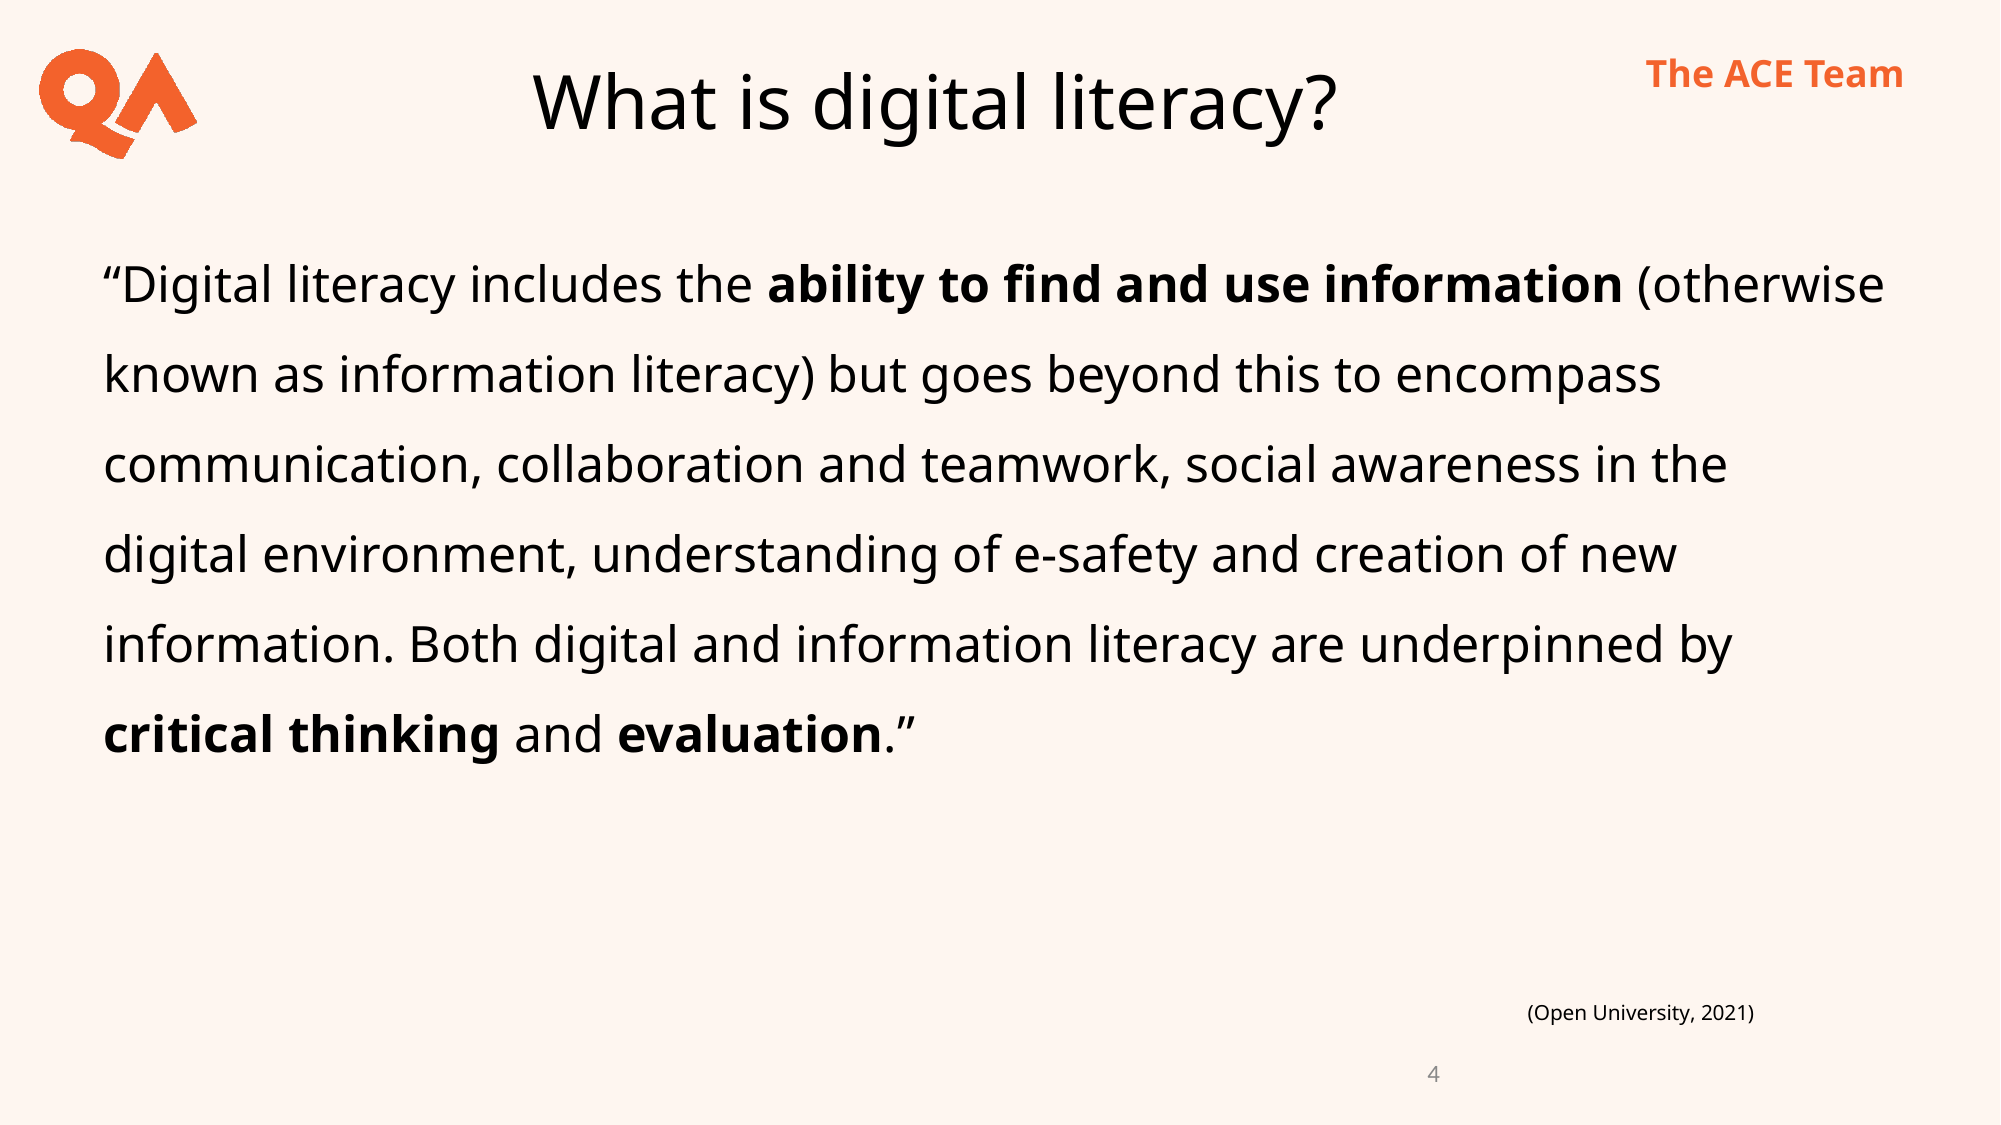

# What is digital literacy?
“Digital literacy includes the ability to find and use information (otherwise known as information literacy) but goes beyond this to encompass communication, collaboration and teamwork, social awareness in the digital environment, understanding of e-safety and creation of new information. Both digital and information literacy are underpinned by critical thinking and evaluation.”
(Open University, 2021)
4